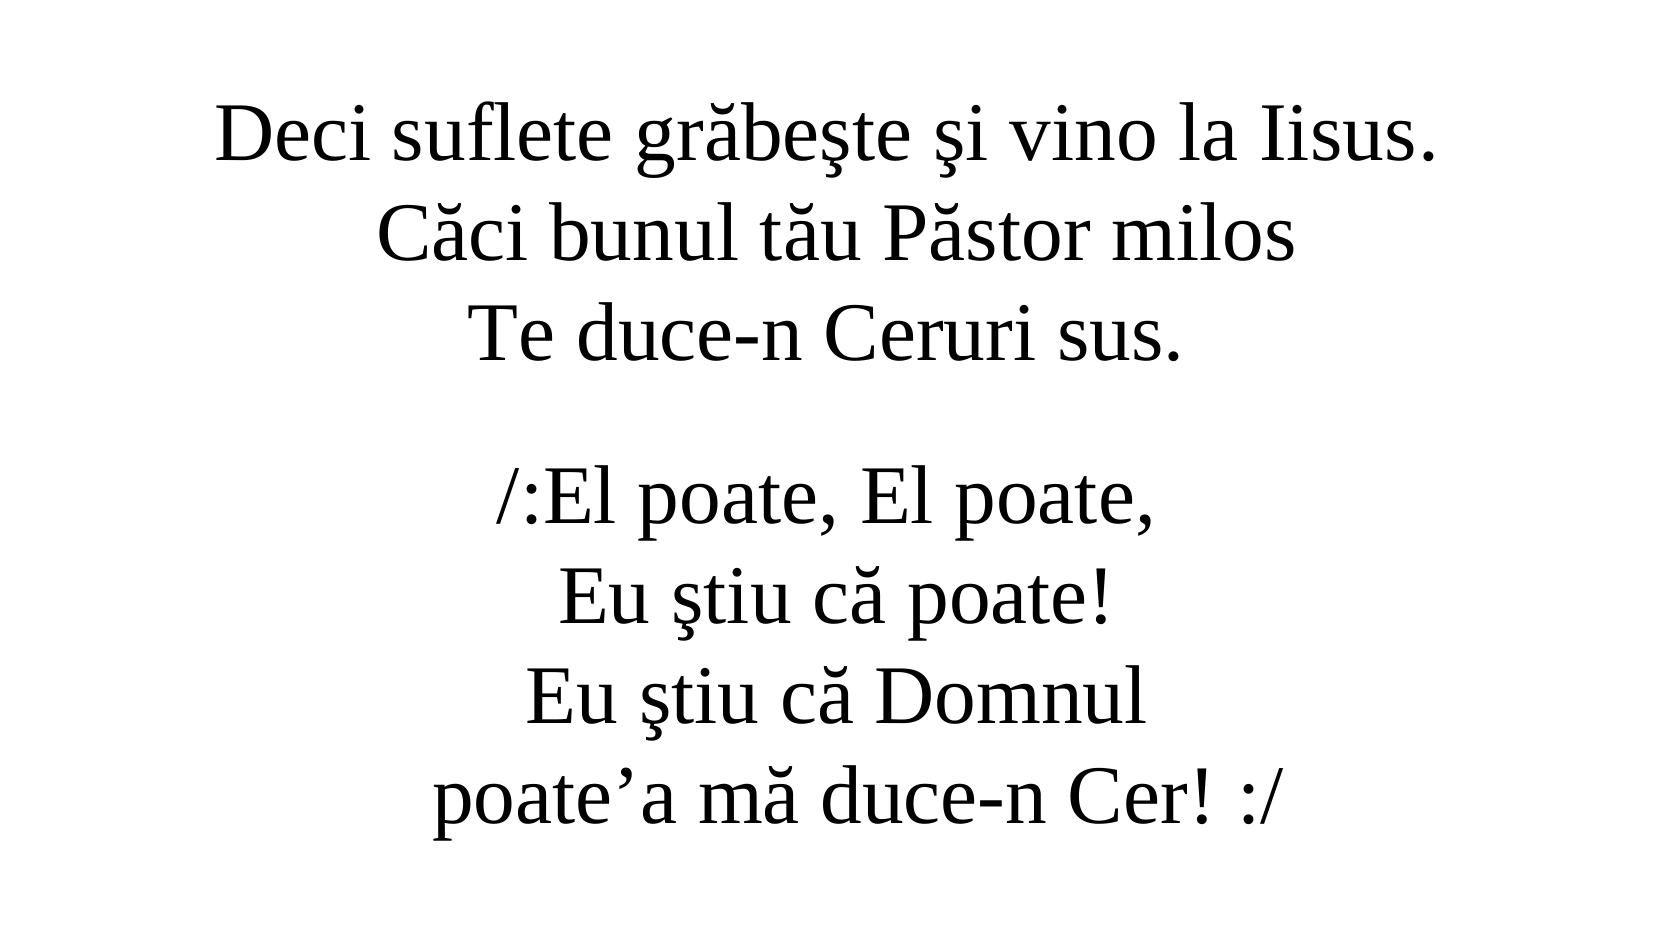

# Deci suflete grăbeşte şi vino la Iisus.
 Căci bunul tău Păstor milos
Te duce-n Ceruri sus.
/:El poate, El poate,
 Eu ştiu că poate!
 Eu ştiu că Domnul
 poate’a mă duce-n Cer! :/